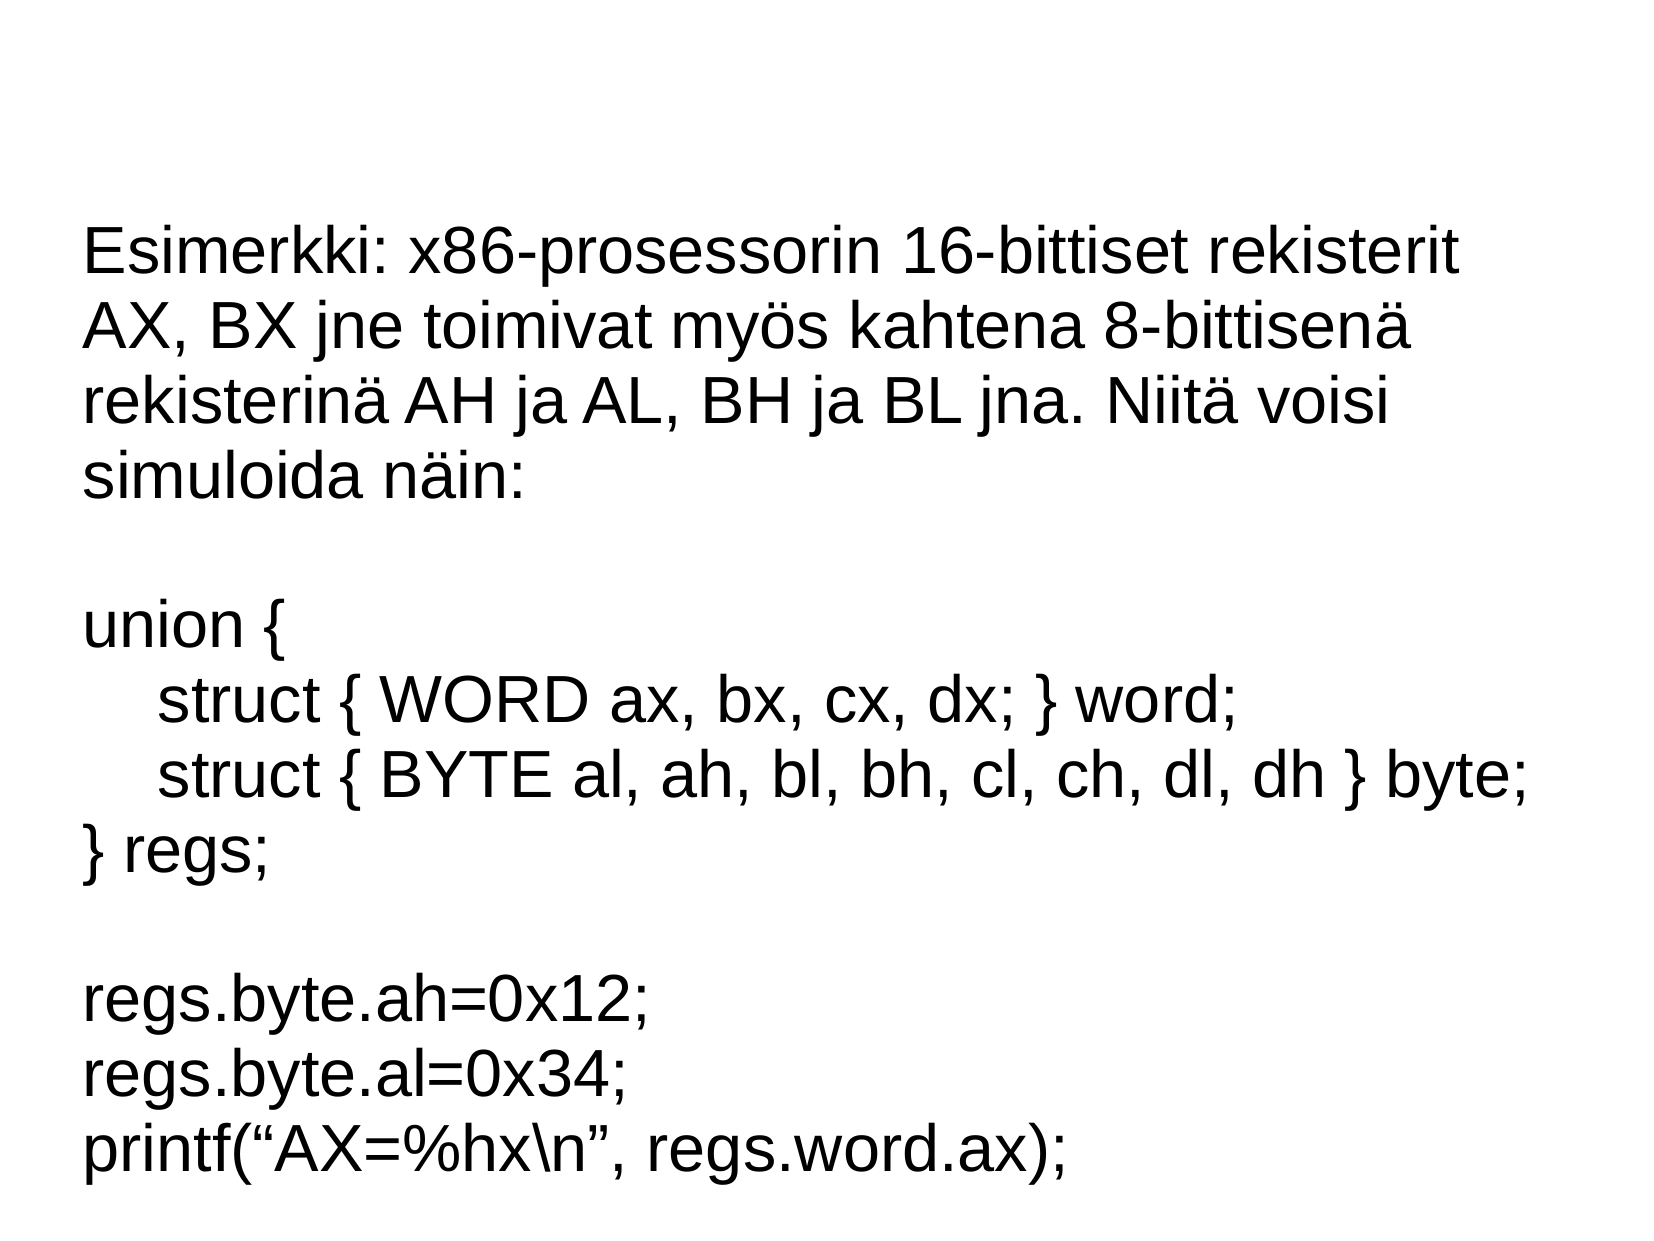

Esimerkki: x86-prosessorin 16-bittiset rekisterit AX, BX jne toimivat myös kahtena 8-bittisenä rekisterinä AH ja AL, BH ja BL jna. Niitä voisi simuloida näin:
union {
	struct { WORD ax, bx, cx, dx; } word;
	struct { BYTE al, ah, bl, bh, cl, ch, dl, dh } byte;
} regs;
regs.byte.ah=0x12;
regs.byte.al=0x34;
printf(“AX=%hx\n”, regs.word.ax);